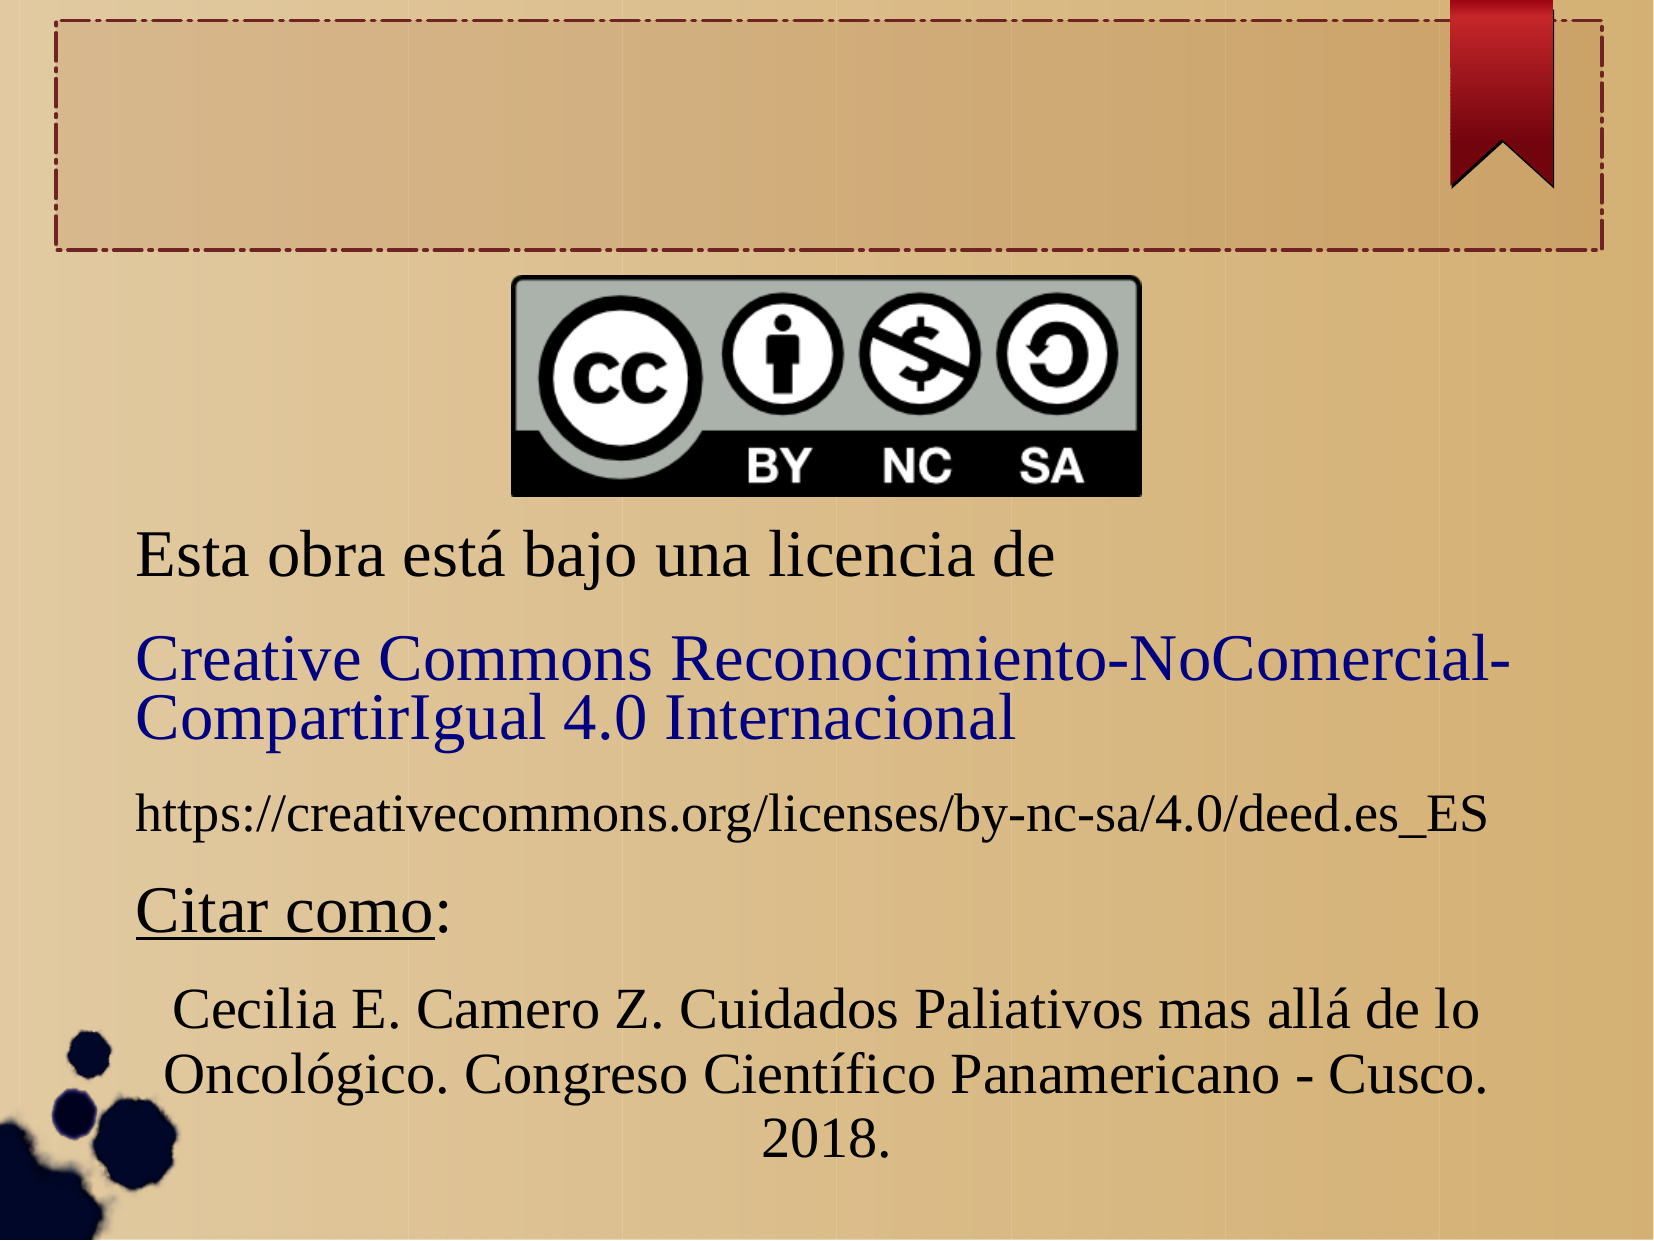

# Esta obra está bajo una licencia de
Creative Commons Reconocimiento-NoComercial-CompartirIgual 4.0 Internacional
https://creativecommons.org/licenses/by-nc-sa/4.0/deed.es_ES
Citar como:
Cecilia E. Camero Z. Cuidados Paliativos mas allá de lo Oncológico. Congreso Científico Panamericano - Cusco. 2018.